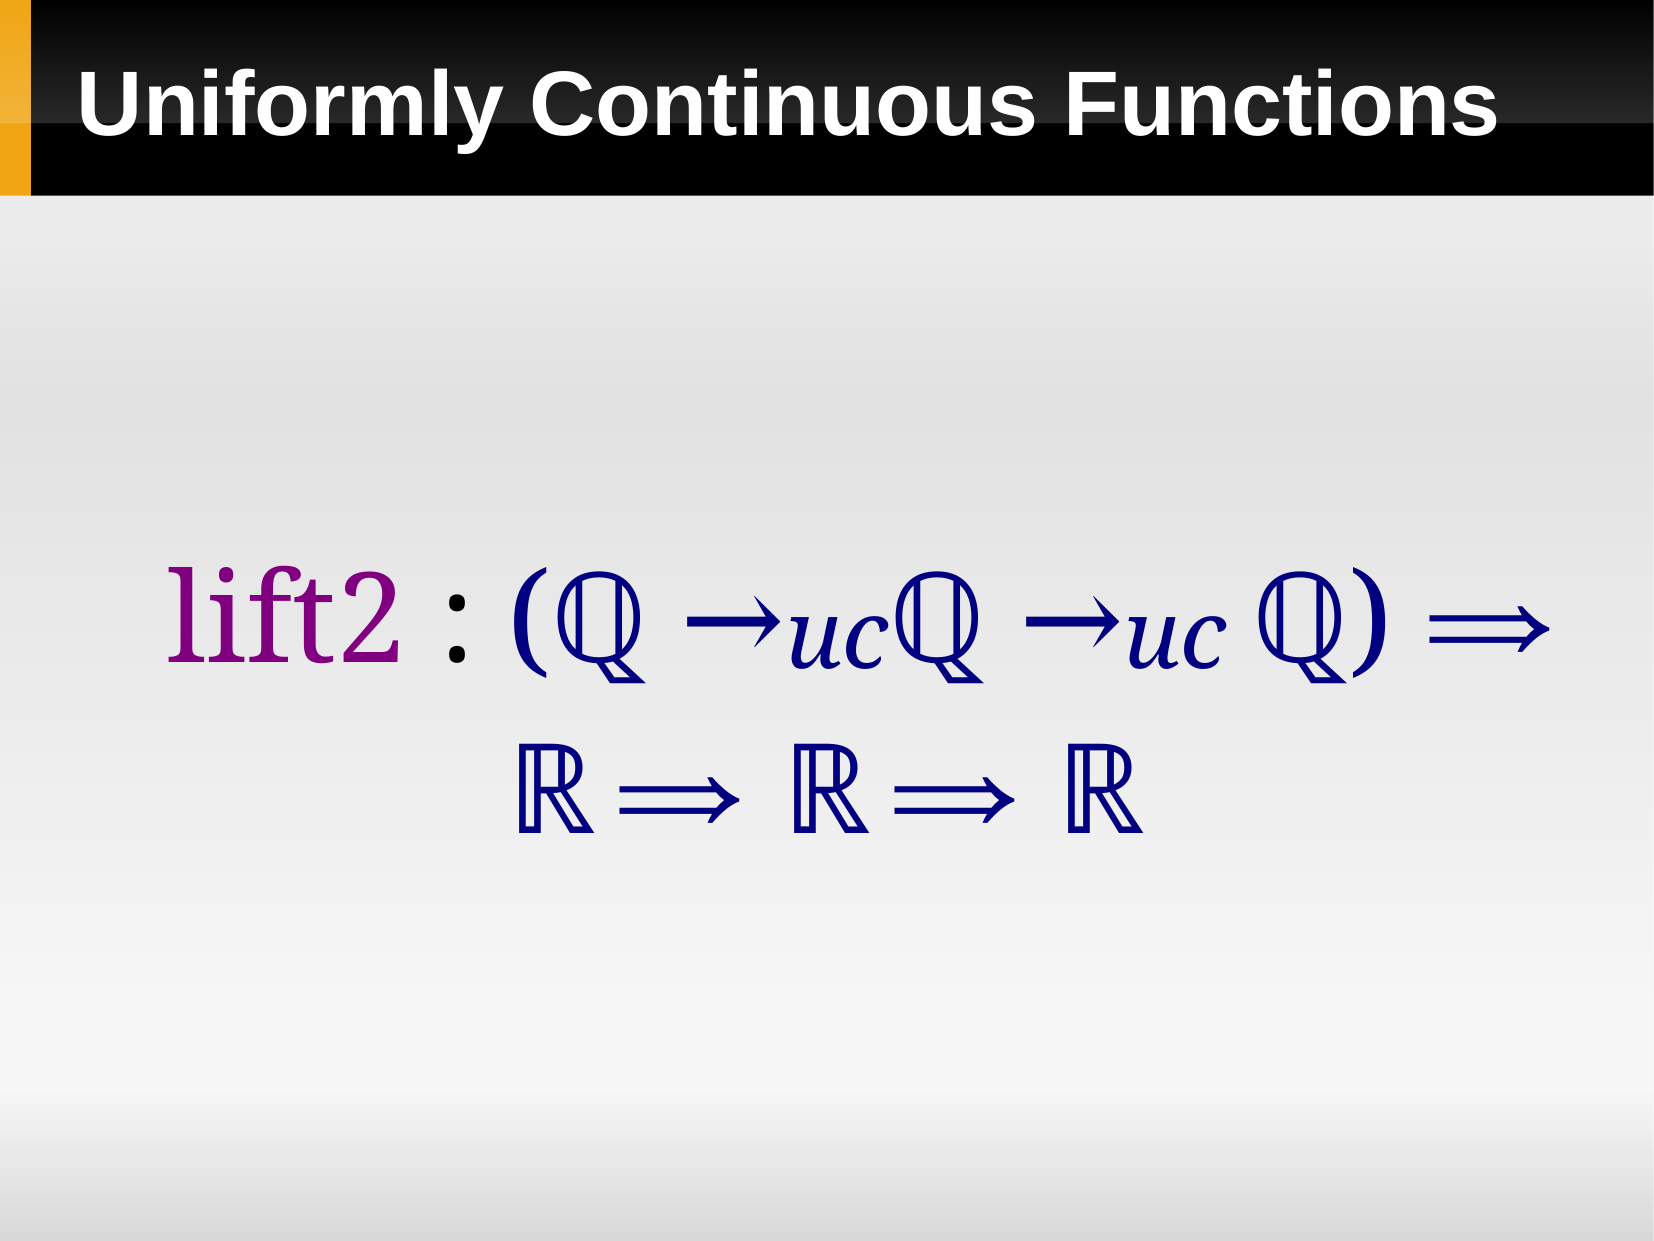

# Uniformly Continuous Functions
	lift2 : (ℚ →ucℚ →uc ℚ) ⇒ ℝ ⇒ ℝ ⇒ ℝ